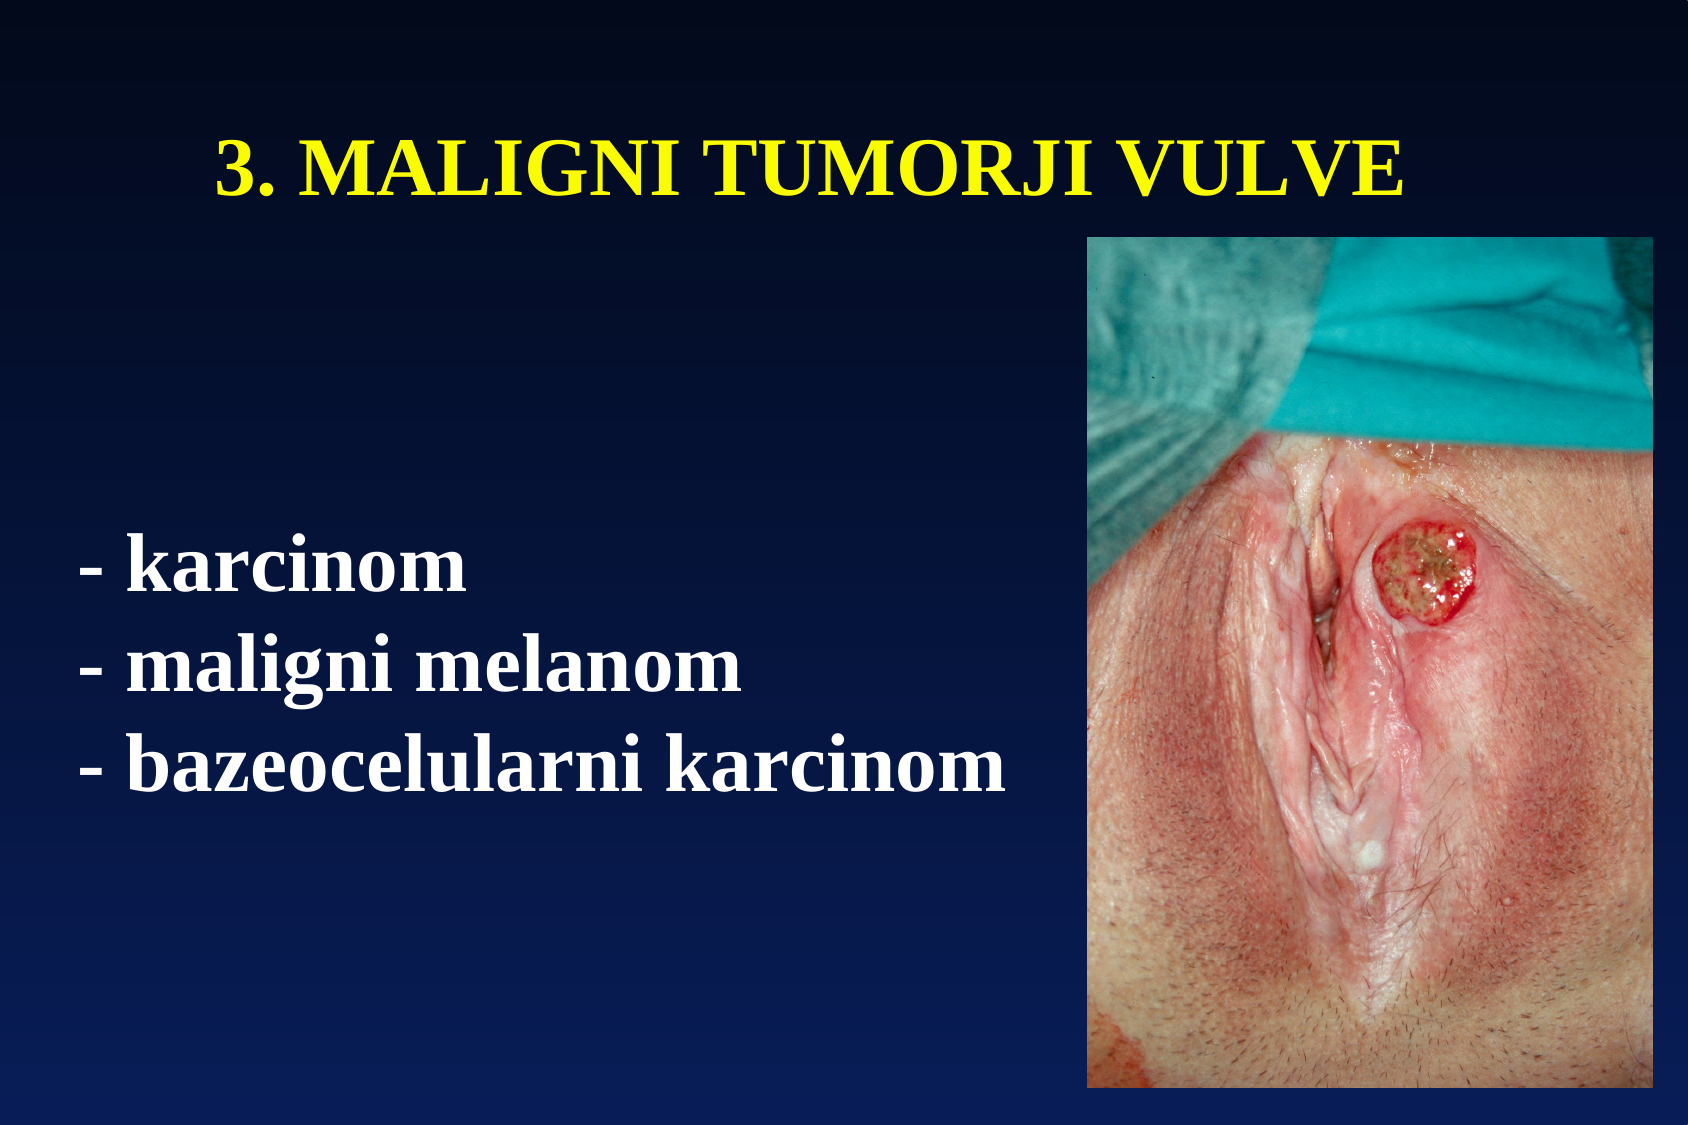

# 3. MALIGNI TUMORJI VULVE
- karcinom
- maligni melanom
- bazeocelularni karcinom